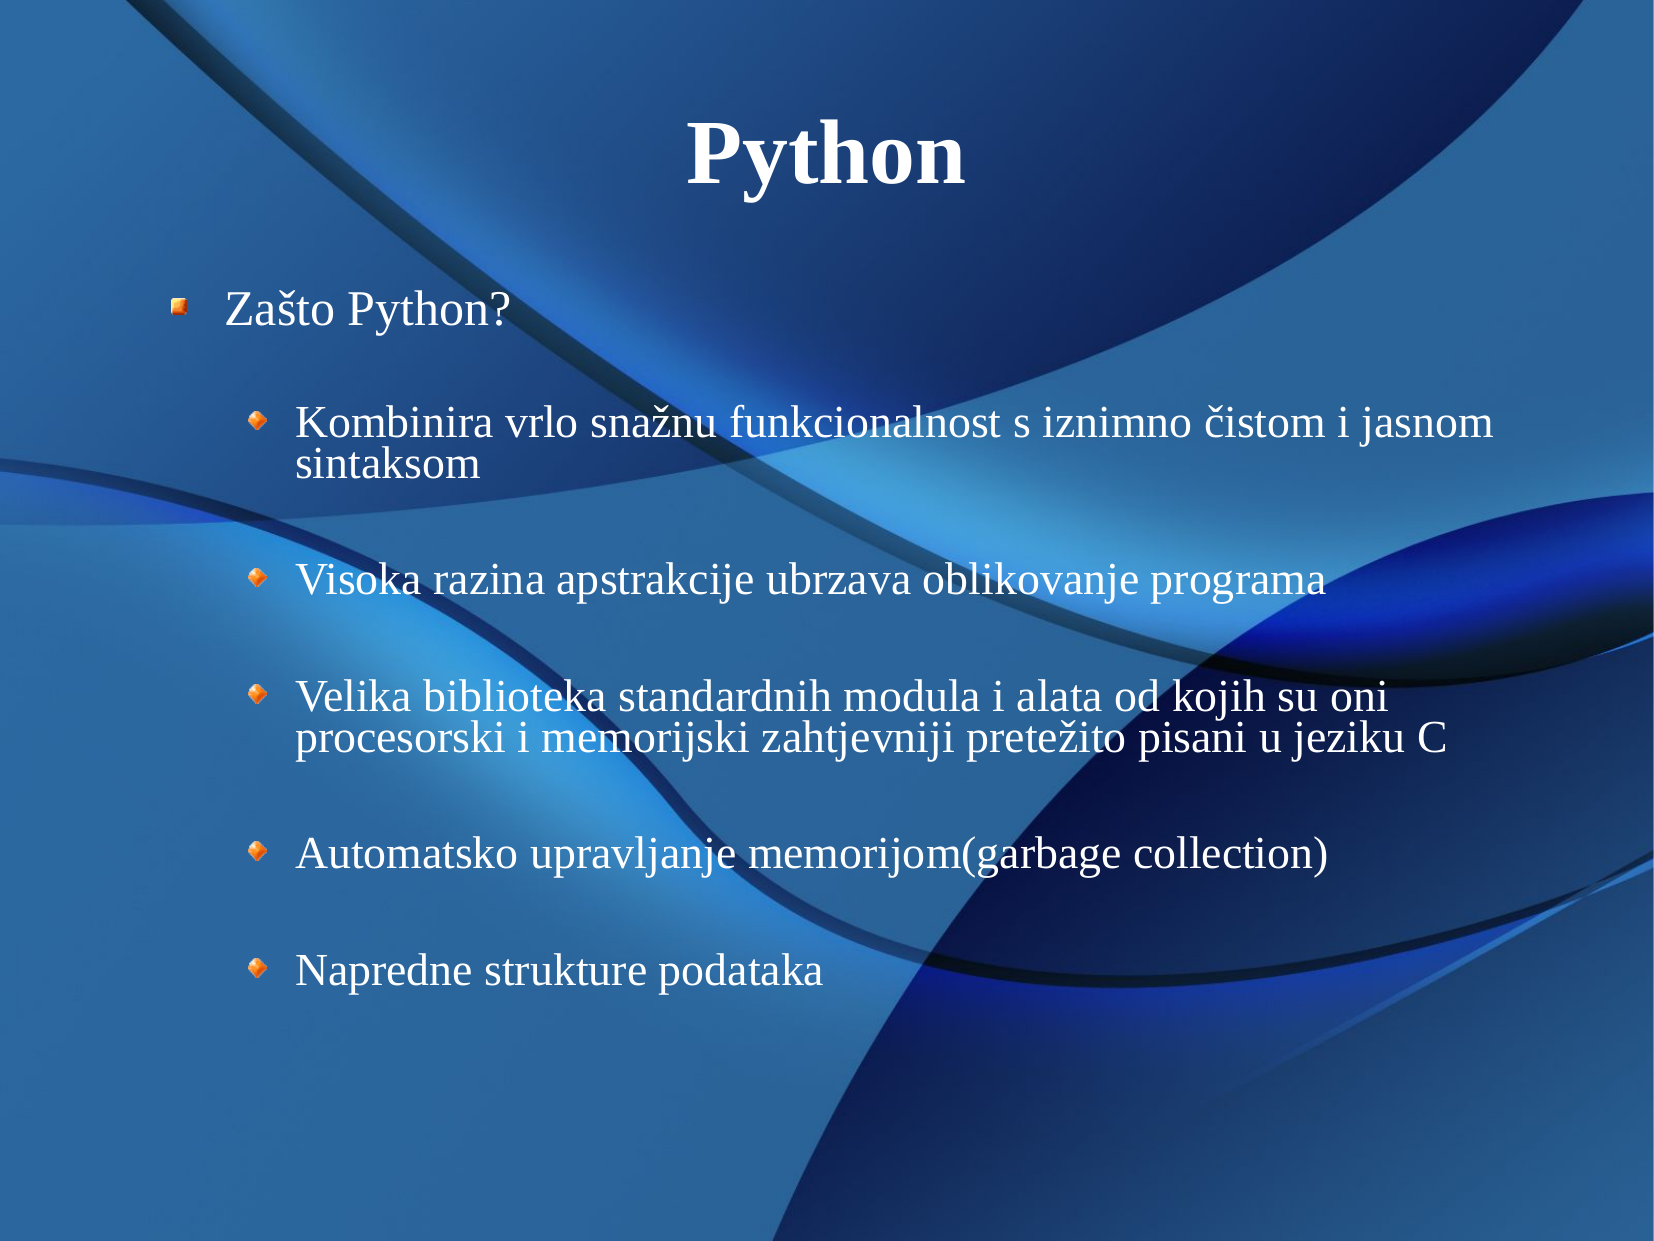

# Python
Zašto Python?
Kombinira vrlo snažnu funkcionalnost s iznimno čistom i jasnom sintaksom
Visoka razina apstrakcije ubrzava oblikovanje programa
Velika biblioteka standardnih modula i alata od kojih su oni procesorski i memorijski zahtjevniji pretežito pisani u jeziku C
Automatsko upravljanje memorijom(garbage collection)
Napredne strukture podataka